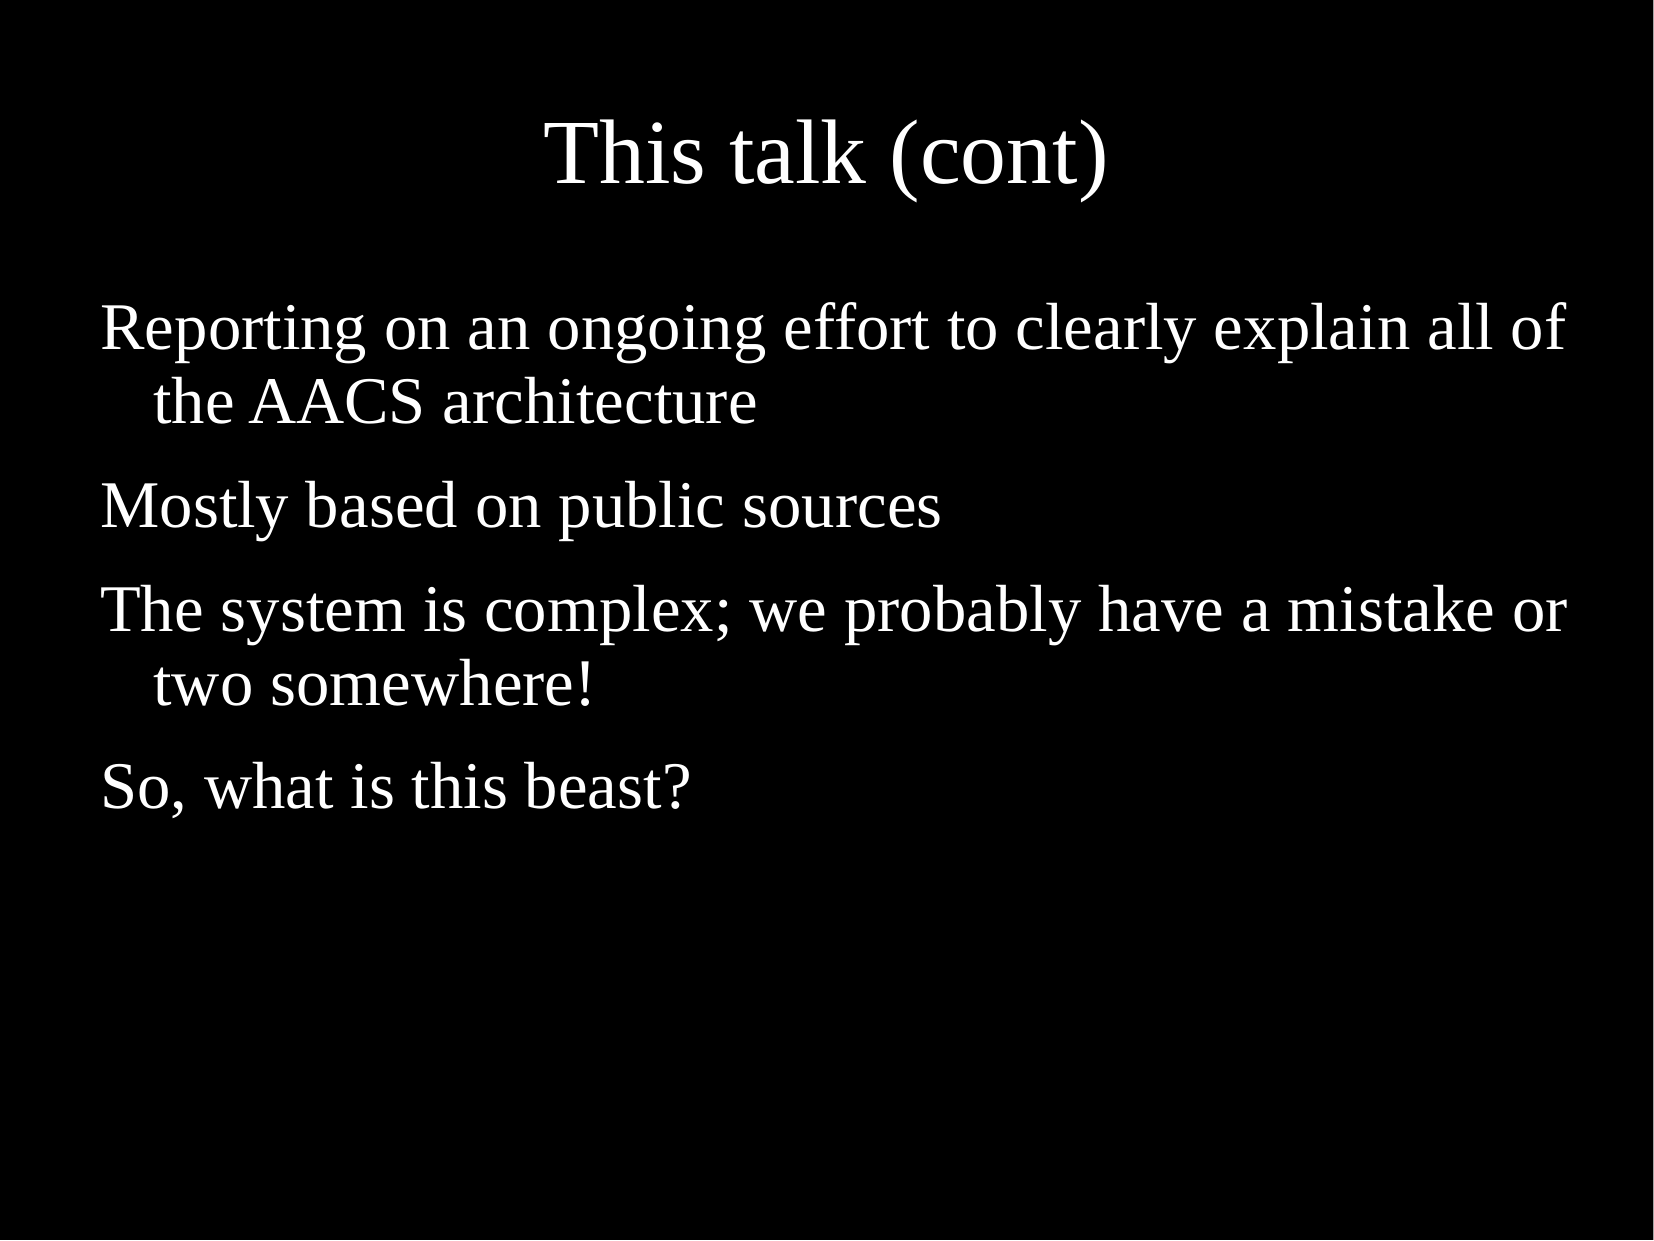

# This talk (cont)
Reporting on an ongoing effort to clearly explain all of the AACS architecture
Mostly based on public sources
The system is complex; we probably have a mistake or two somewhere!
So, what is this beast?